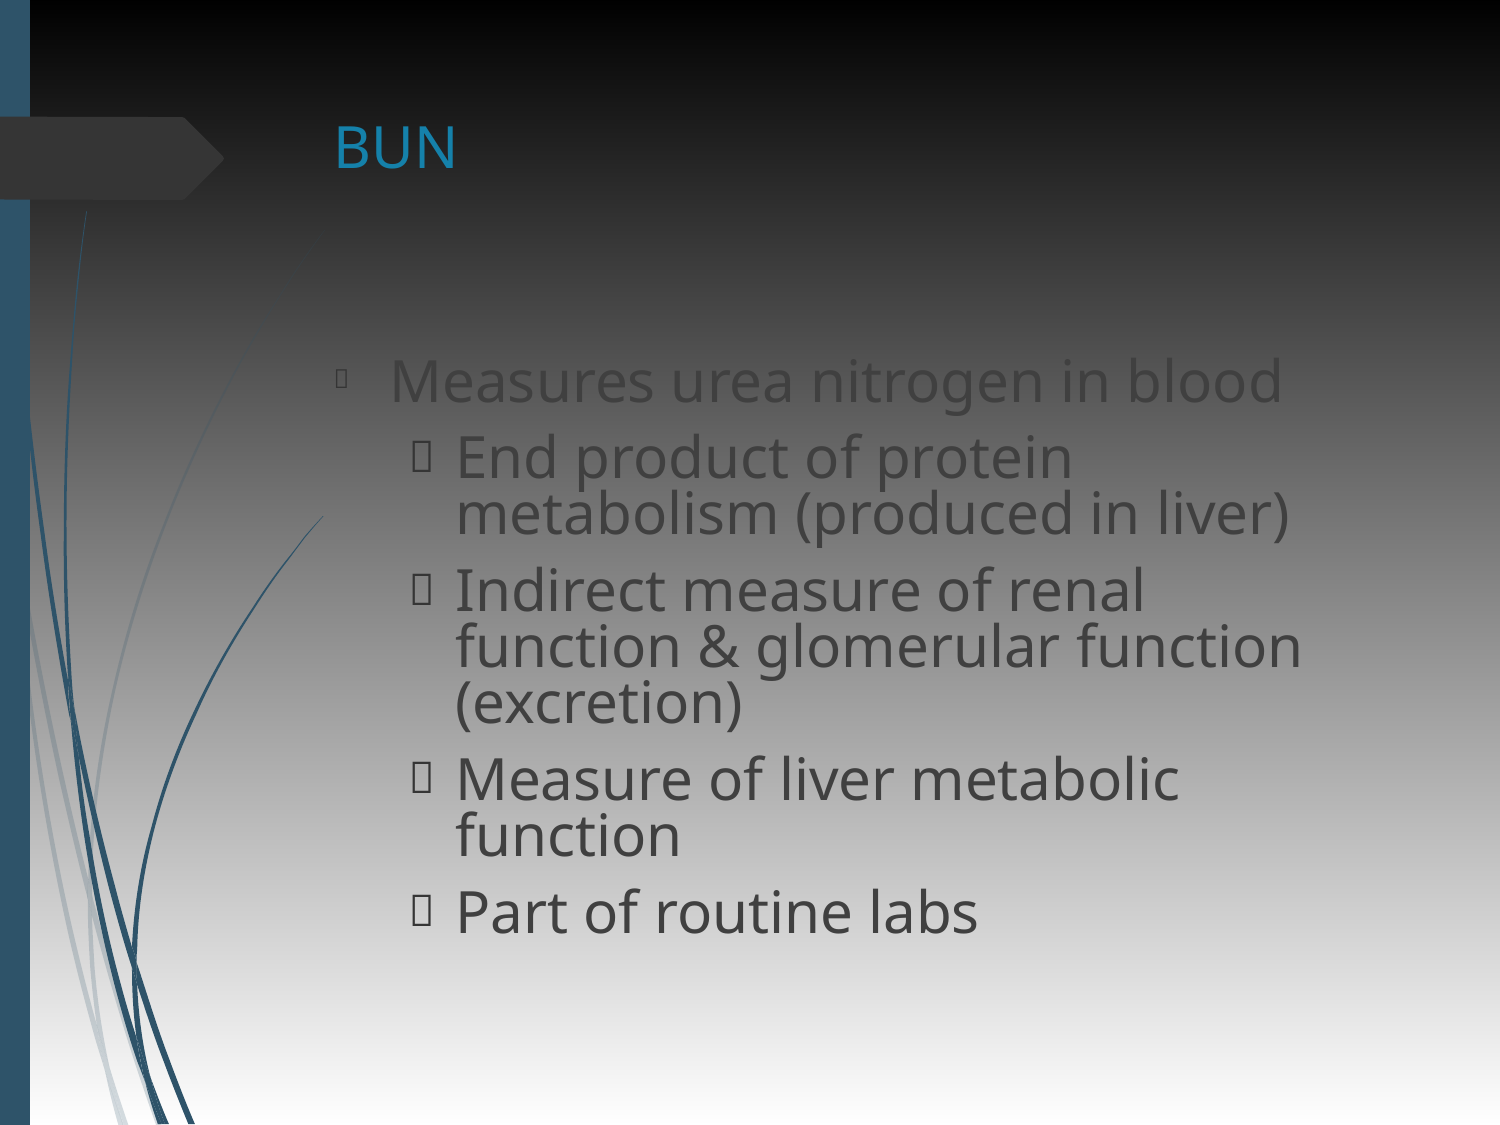

# BUN
Measures urea nitrogen in blood
End product of protein metabolism (produced in liver)
Indirect measure of renal function & glomerular function (excretion)
Measure of liver metabolic function
Part of routine labs